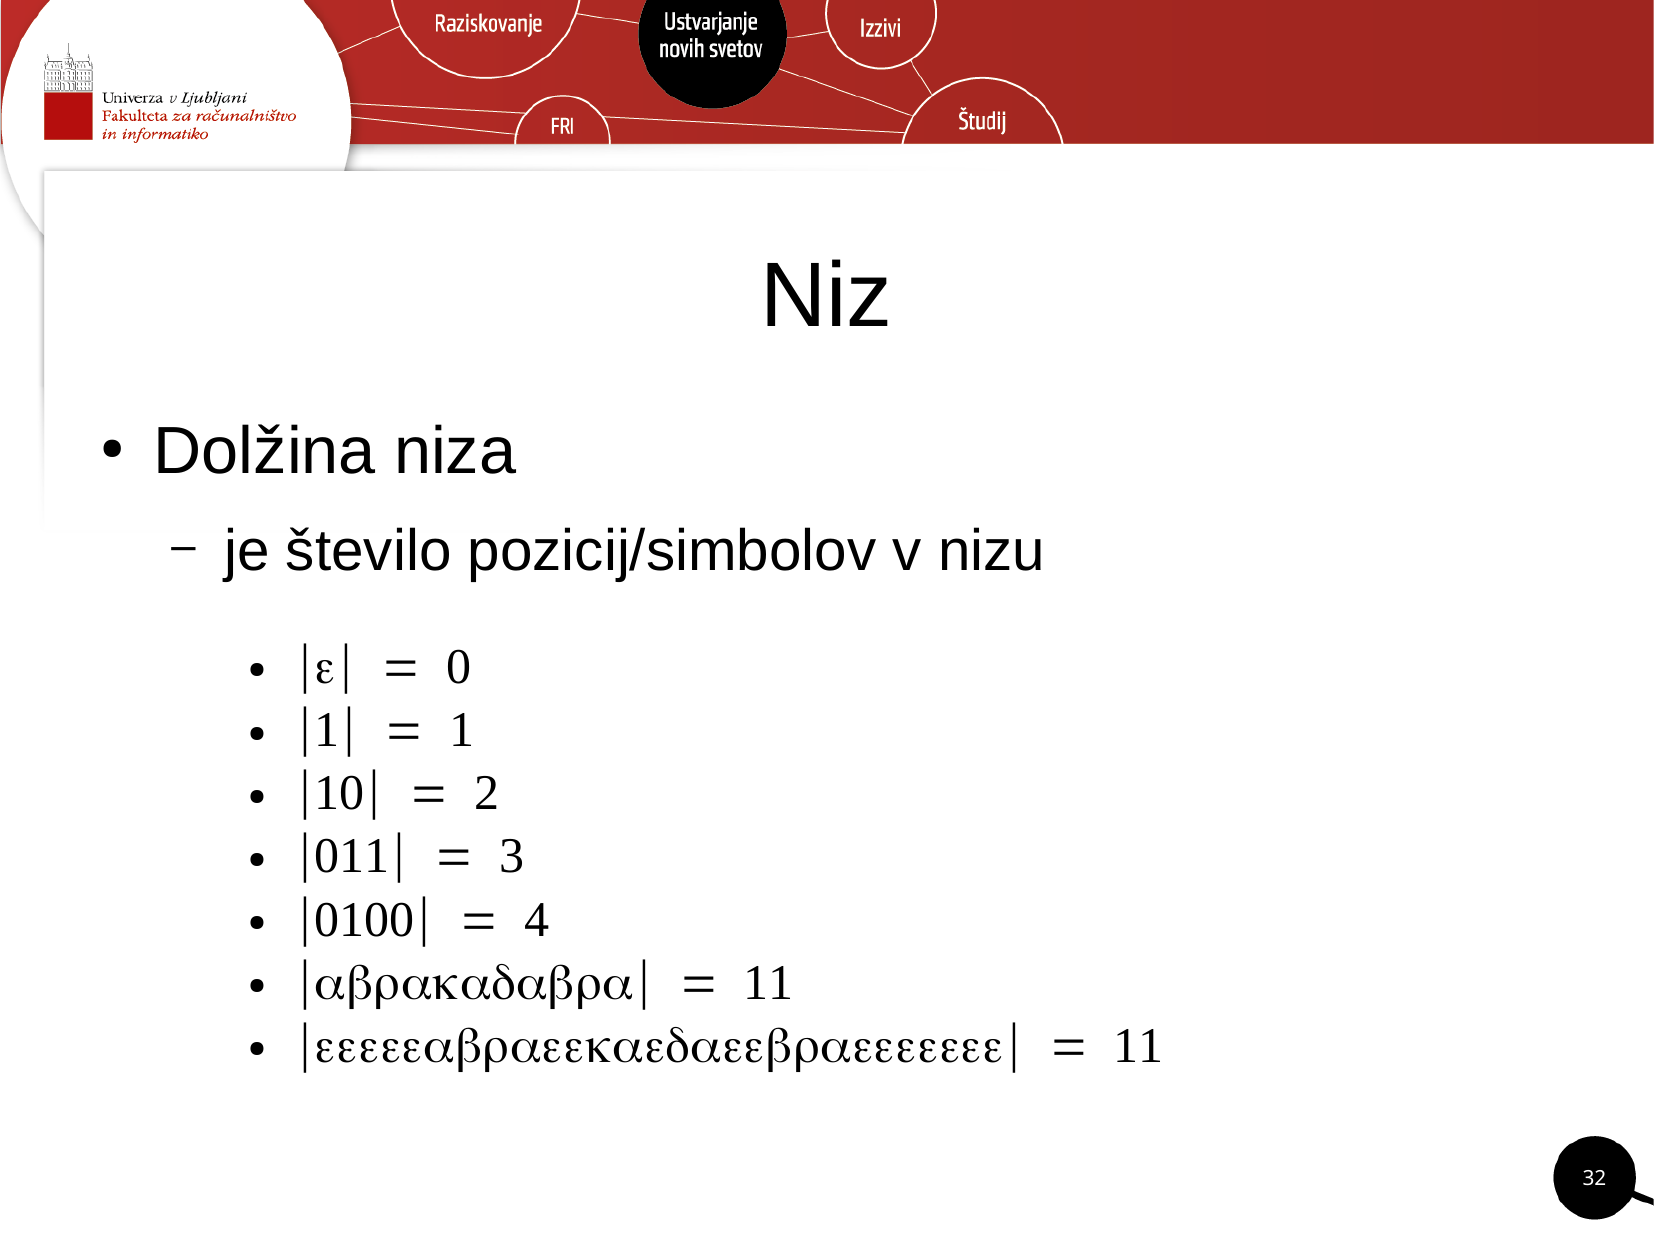

# Niz
Dolžina niza
je število pozicij/simbolov v nizu
|ε| = 0
|1| = 1
|10| = 2
|011| = 3
|0100| = 4
|abrakadabra| = 11
|εεεεεabraεεkaεdaεεbraεεεεεεε| = 11